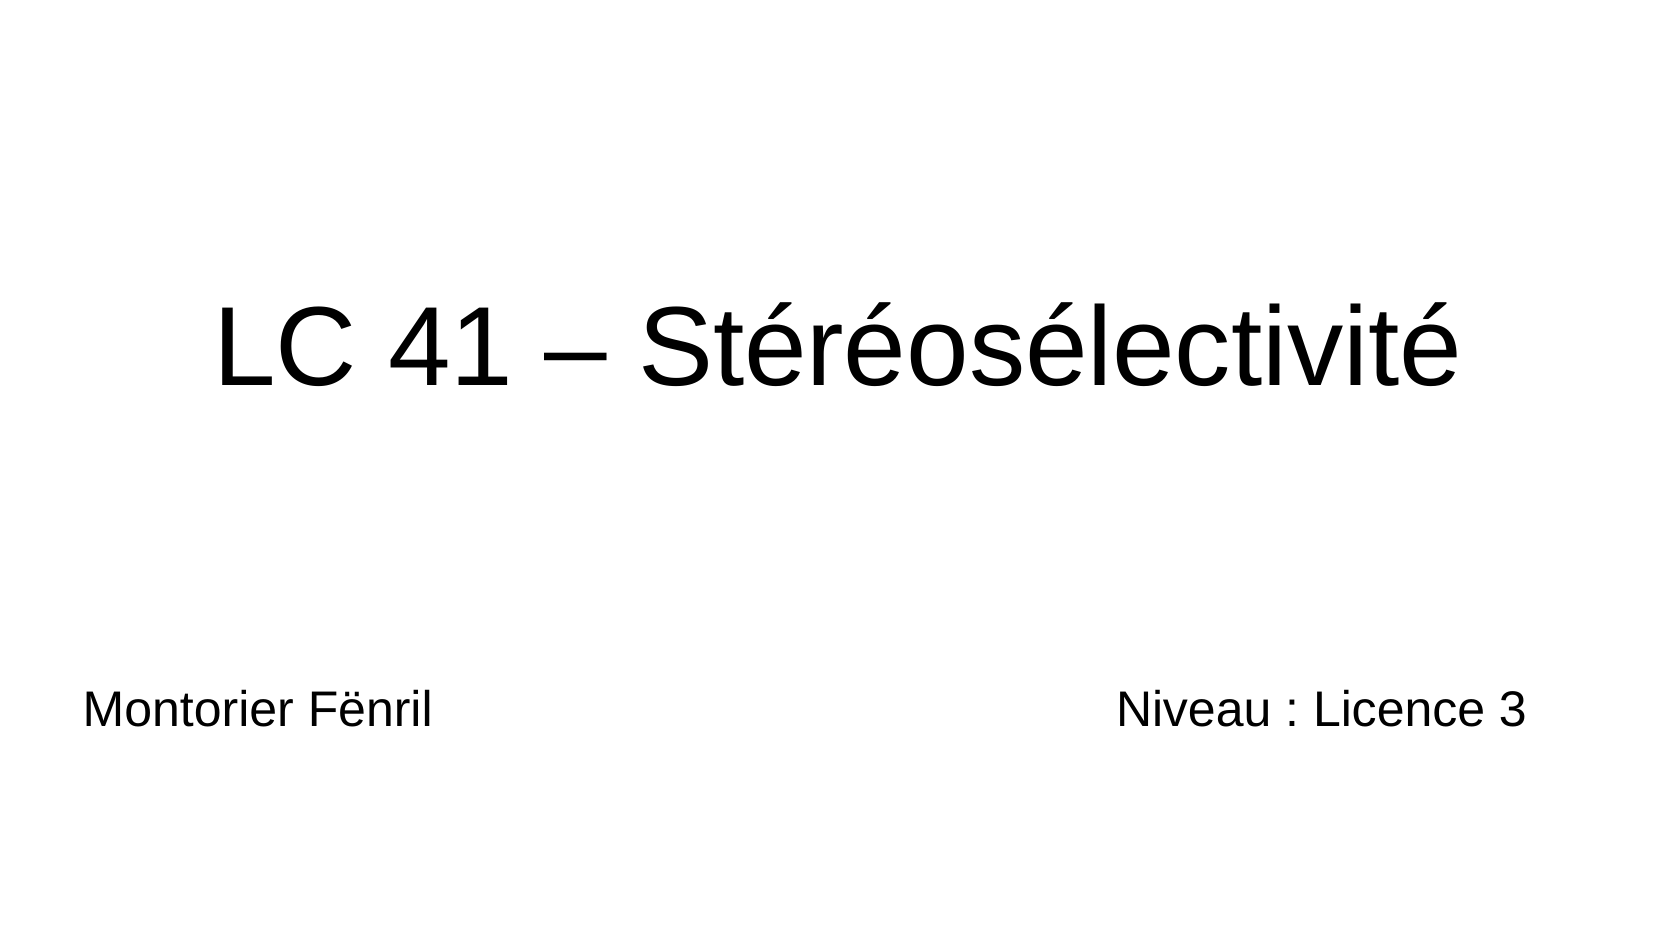

# LC 41 – Stéréosélectivité
Montorier Fënril										Niveau : Licence 3